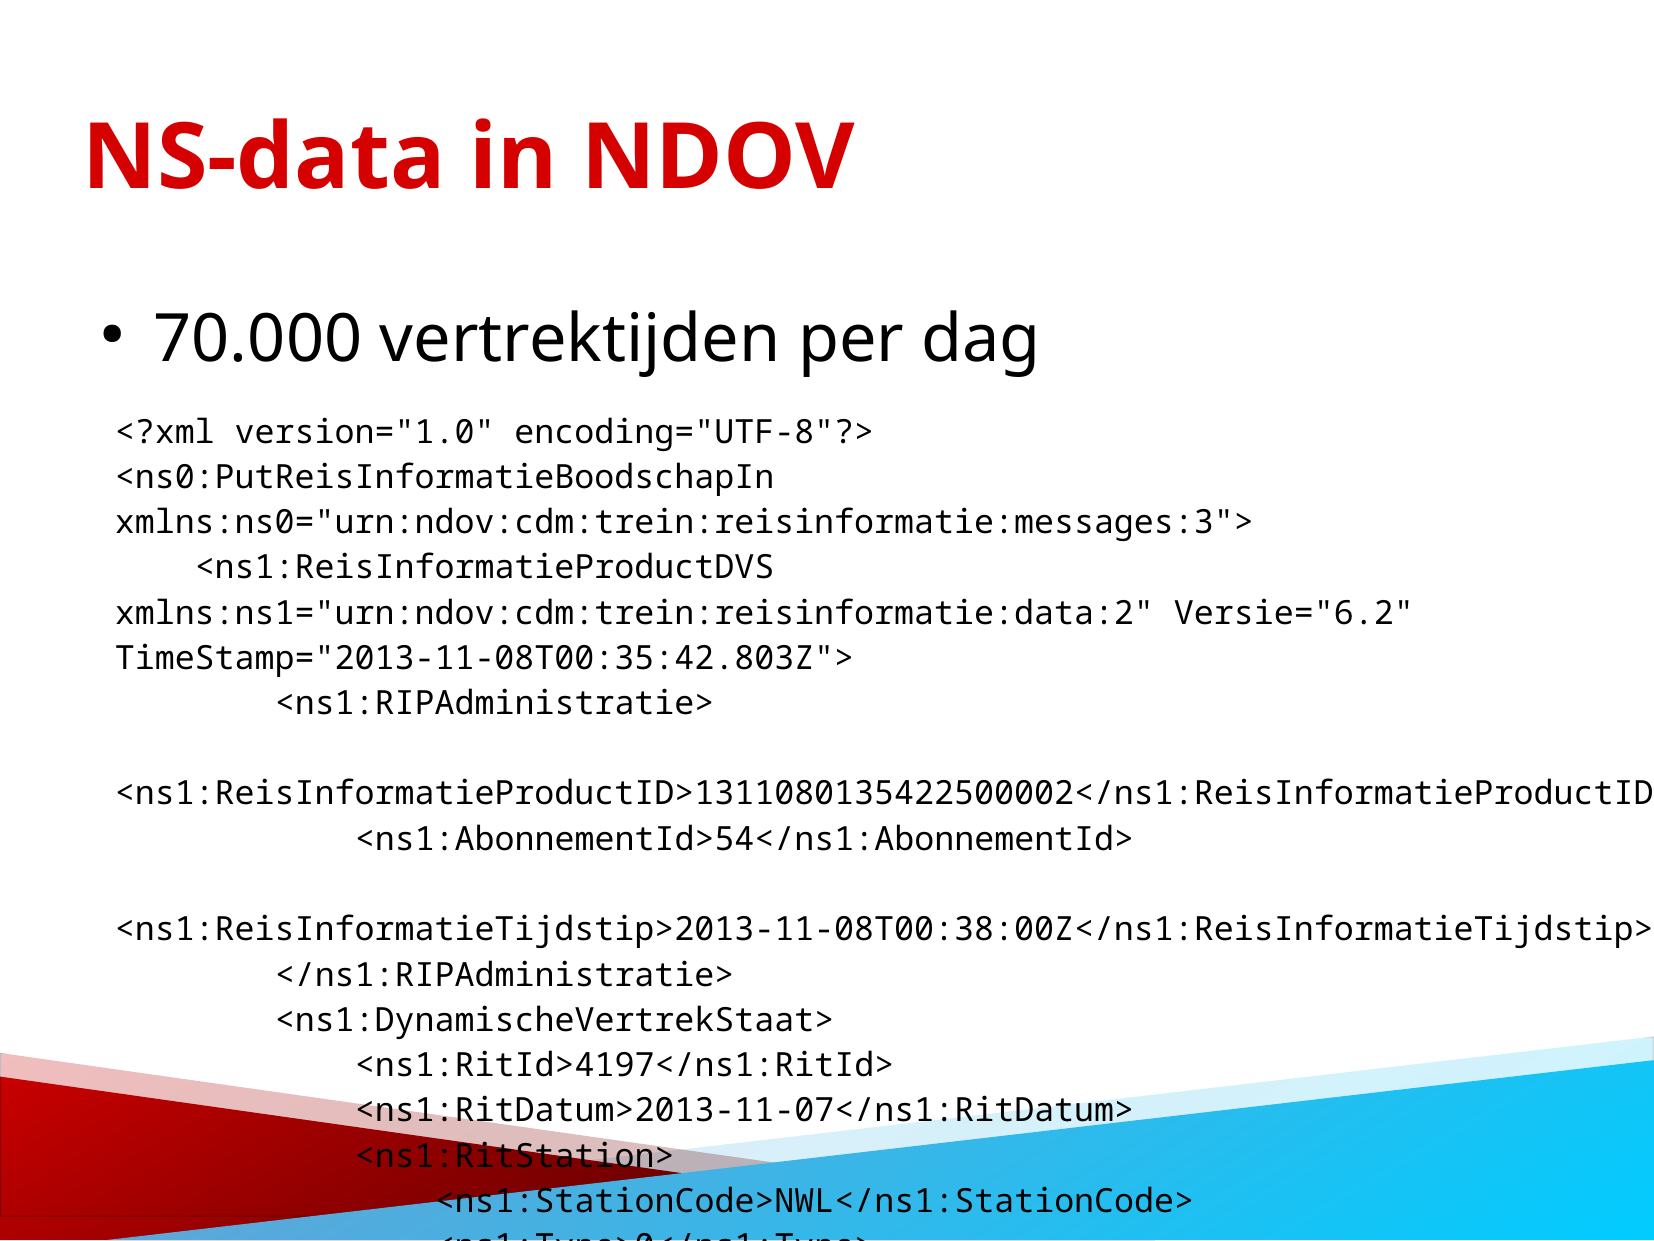

# NS-data in NDOV
70.000 vertrektijden per dag
<?xml version="1.0" encoding="UTF-8"?>
<ns0:PutReisInformatieBoodschapIn xmlns:ns0="urn:ndov:cdm:trein:reisinformatie:messages:3">
 <ns1:ReisInformatieProductDVS xmlns:ns1="urn:ndov:cdm:trein:reisinformatie:data:2" Versie="6.2" TimeStamp="2013-11-08T00:35:42.803Z">
 <ns1:RIPAdministratie>
 <ns1:ReisInformatieProductID>1311080135422500002</ns1:ReisInformatieProductID>
 <ns1:AbonnementId>54</ns1:AbonnementId>
 <ns1:ReisInformatieTijdstip>2013-11-08T00:38:00Z</ns1:ReisInformatieTijdstip>
 </ns1:RIPAdministratie>
 <ns1:DynamischeVertrekStaat>
 <ns1:RitId>4197</ns1:RitId>
 <ns1:RitDatum>2013-11-07</ns1:RitDatum>
 <ns1:RitStation>
 <ns1:StationCode>NWL</ns1:StationCode>
 <ns1:Type>0</ns1:Type>
 <ns1:KorteNaam>Nieuwland</ns1:KorteNaam>
 <ns1:MiddelNaam>Nieuwland</ns1:MiddelNaam>
 <ns1:LangeNaam>Schiedam Nieuwland</ns1:LangeNaam>
 <ns1:UICCode>8400563</ns1:UICCode>
 </ns1:RitStation>
 <ns1:Trein>
 <ns1:TreinNummer>4197</ns1:TreinNummer>
 <ns1:TreinSoort Code="SPR">Sprinter</ns1:TreinSoort>
 <ns1:TreinFormule>1</ns1:TreinFormule>
 <ns1:TreinStatus>2</ns1:TreinStatus>
 <ns1:Vervoerder>NS</ns1:Vervoerder>